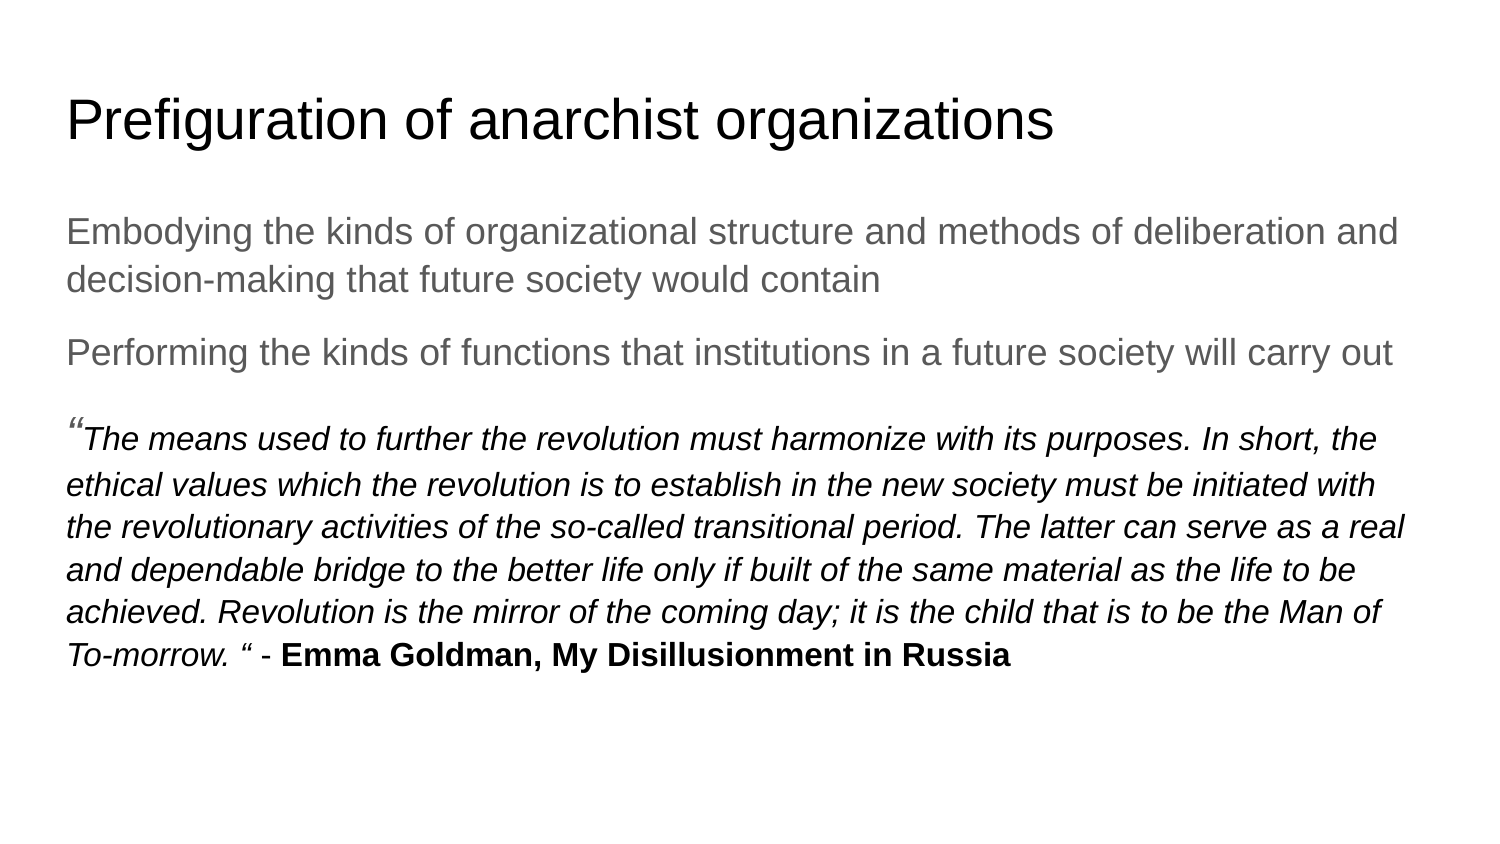

# Prefiguration of anarchist organizations
Embodying the kinds of organizational structure and methods of deliberation and decision-making that future society would contain
Performing the kinds of functions that institutions in a future society will carry out
“The means used to further the revolution must harmonize with its purposes. In short, the ethical values which the revolution is to establish in the new society must be initiated with the revolutionary activities of the so-called transitional period. The latter can serve as a real and dependable bridge to the better life only if built of the same material as the life to be achieved. Revolution is the mirror of the coming day; it is the child that is to be the Man of To-morrow. “ - Emma Goldman, My Disillusionment in Russia